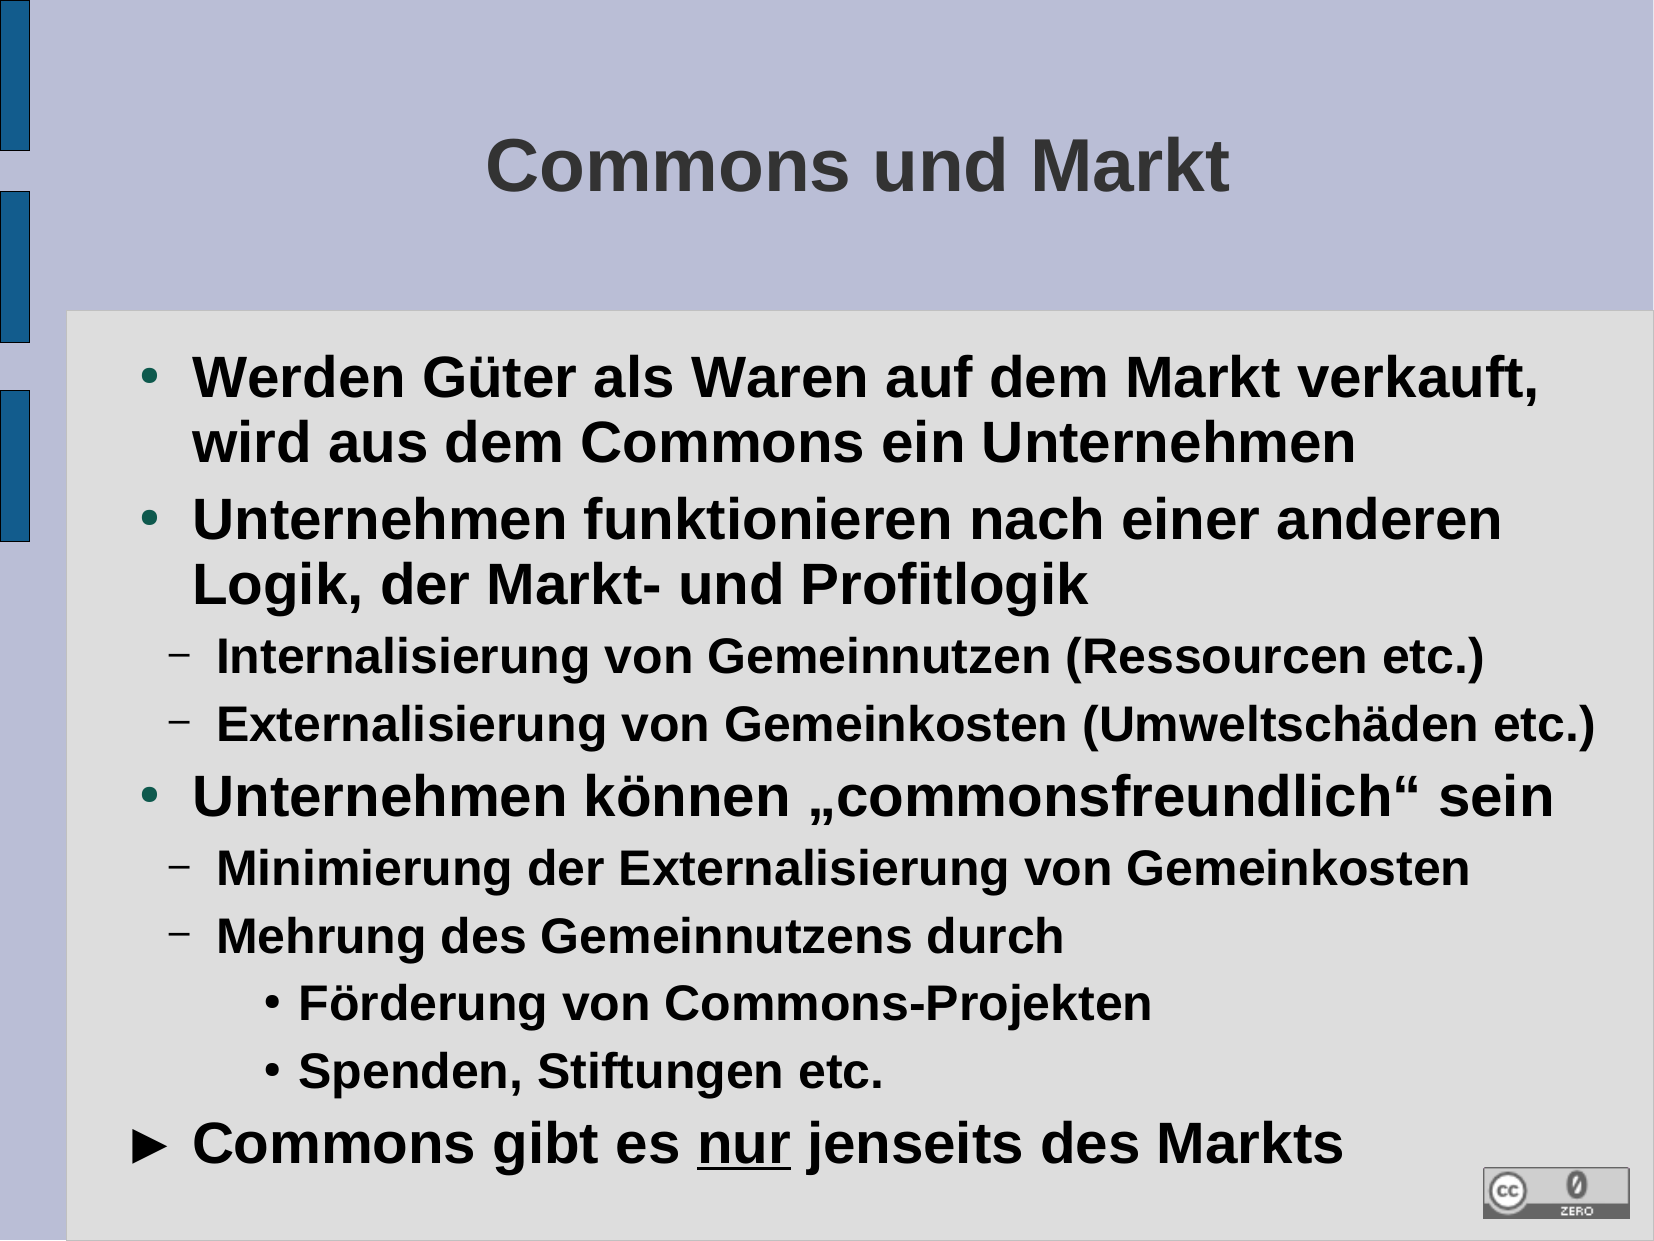

# Commons und Markt
Werden Güter als Waren auf dem Markt verkauft, wird aus dem Commons ein Unternehmen
Unternehmen funktionieren nach einer anderen Logik, der Markt- und Profitlogik
Internalisierung von Gemeinnutzen (Ressourcen etc.)
Externalisierung von Gemeinkosten (Umweltschäden etc.)
Unternehmen können „commonsfreundlich“ sein
Minimierung der Externalisierung von Gemeinkosten
Mehrung des Gemeinnutzens durch
Förderung von Commons-Projekten
Spenden, Stiftungen etc.
► Commons gibt es nur jenseits des Markts